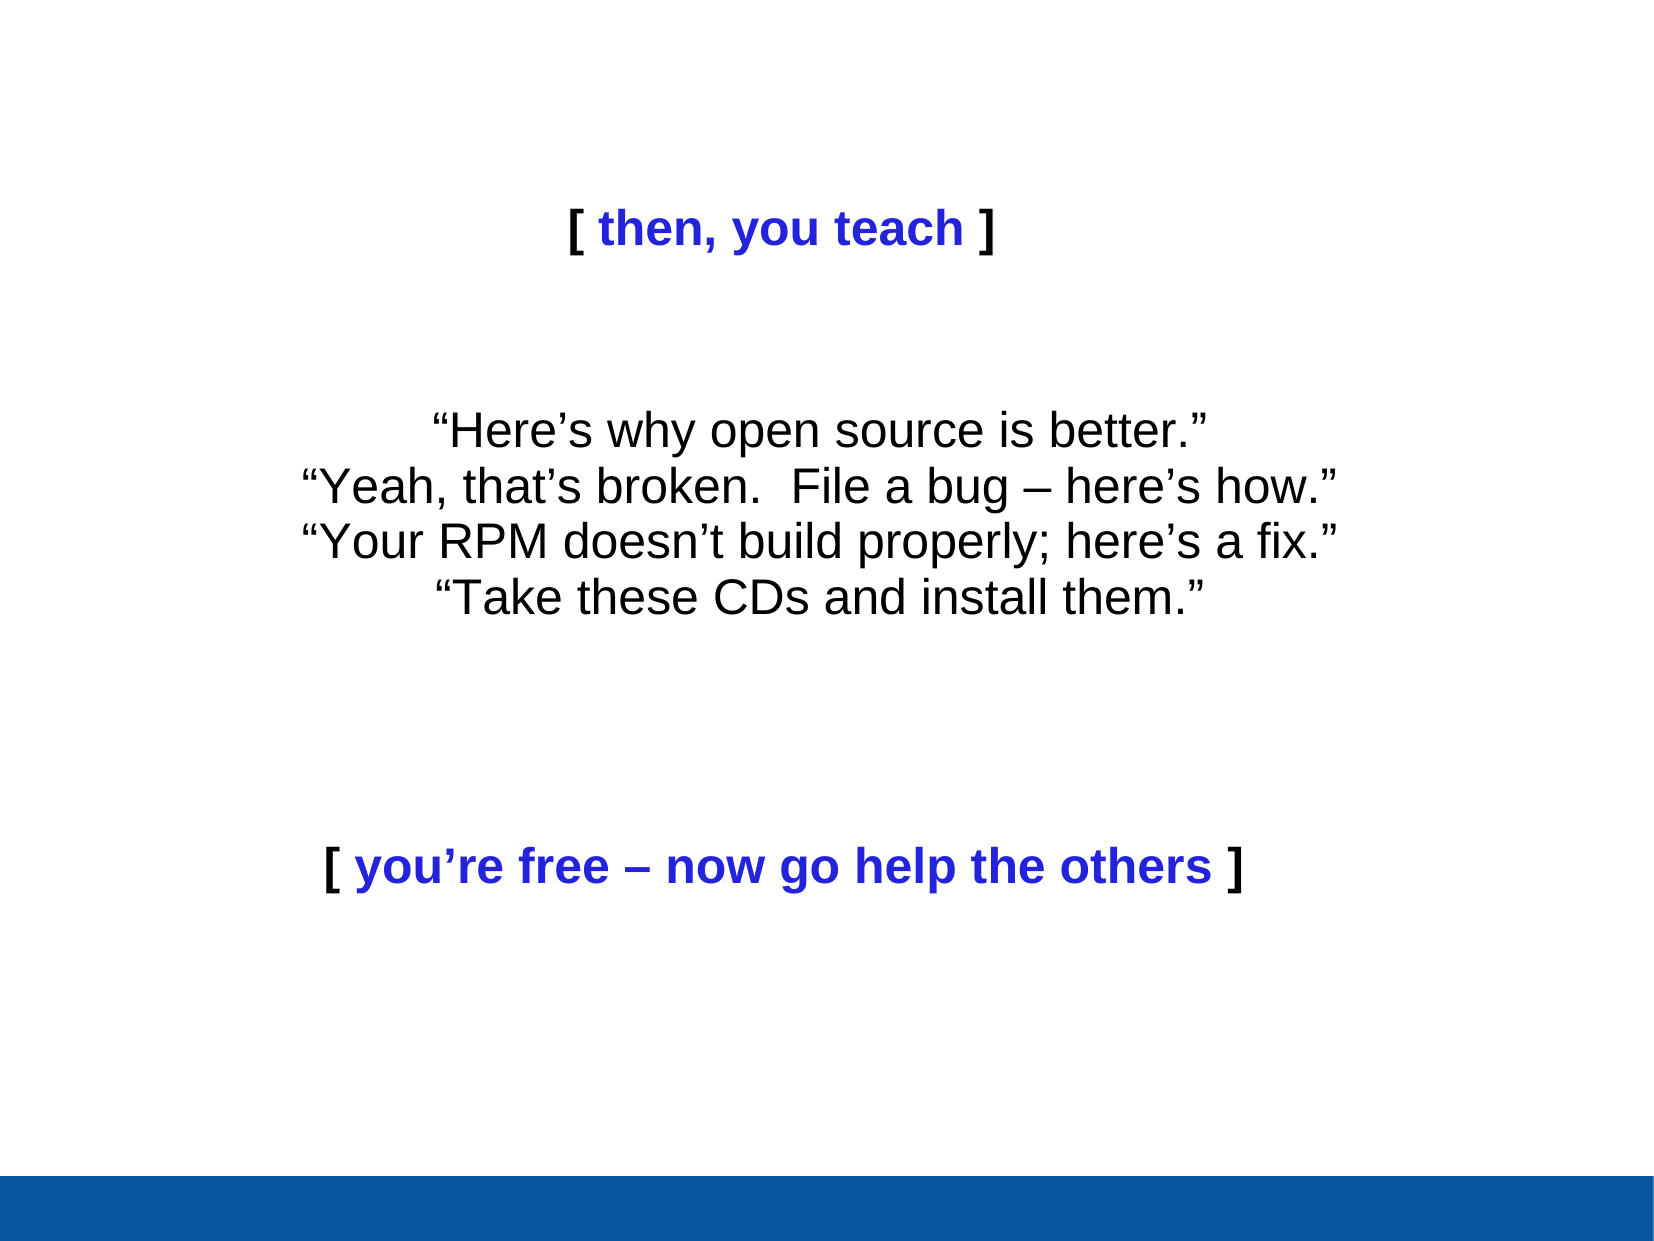

[ then, you teach ]
“Here’s why open source is better.”
“Yeah, that’s broken. File a bug – here’s how.”
“Your RPM doesn’t build properly; here’s a fix.”
“Take these CDs and install them.”
[ you’re free – now go help the others ]